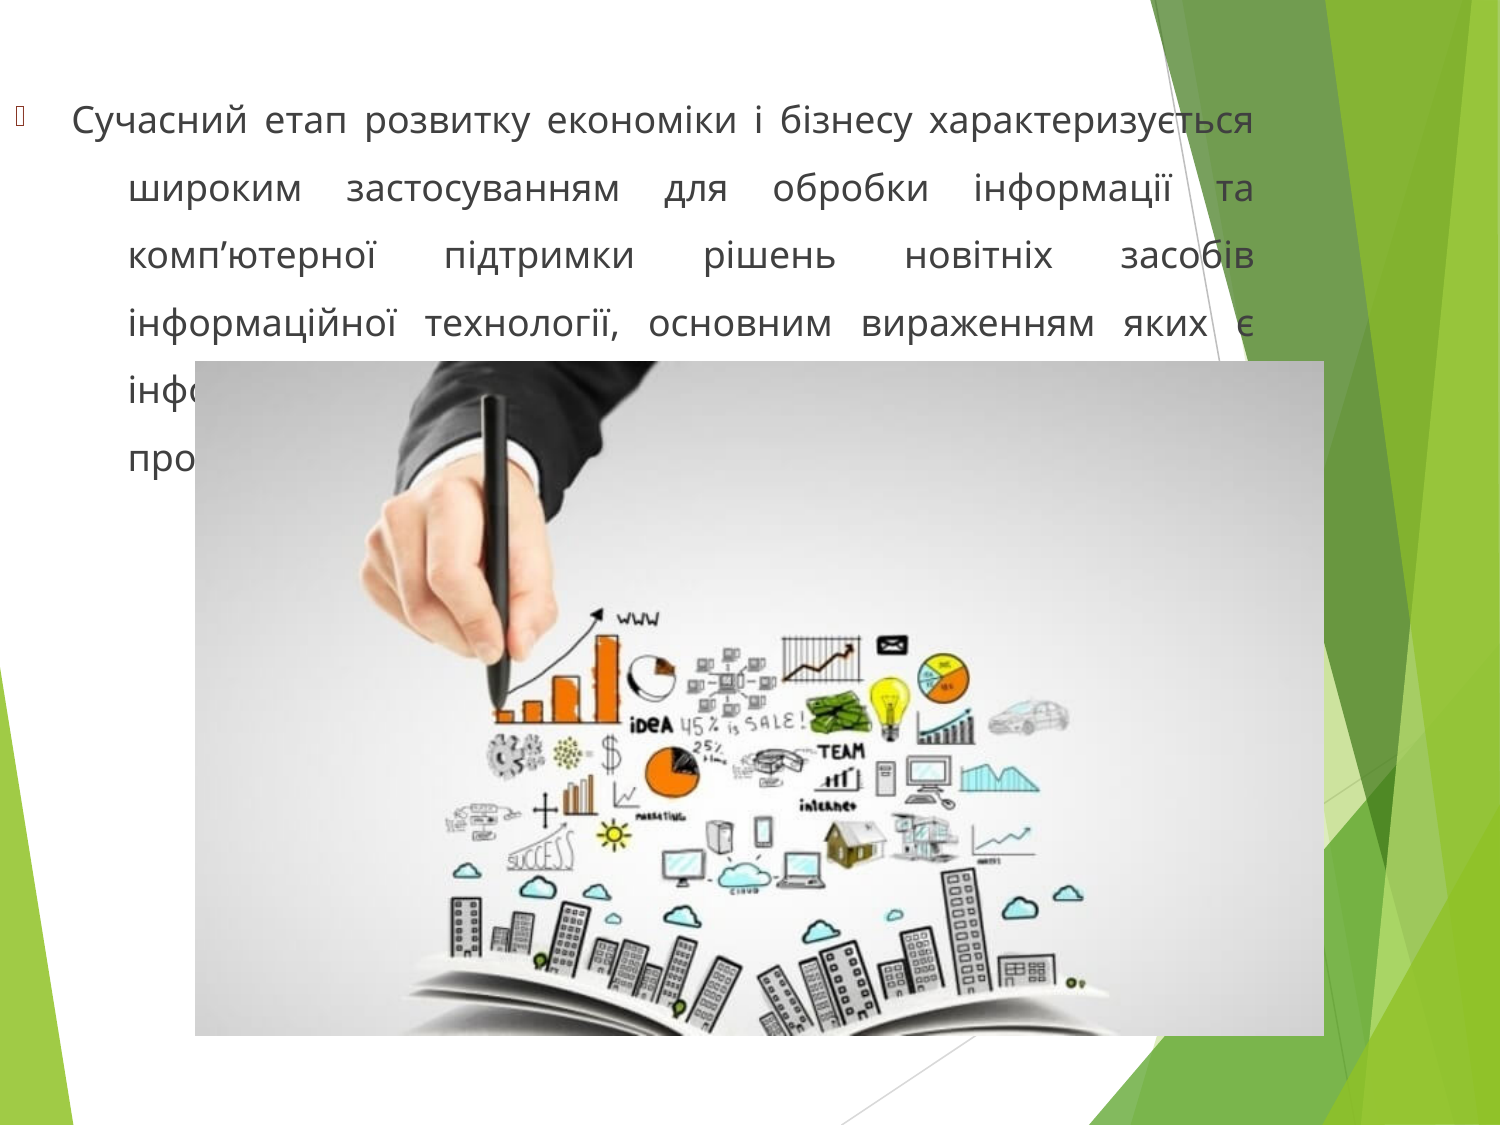

# Сучасний етап розвитку економіки і бізнесу характеризується широким застосуванням для обробки інформації та комп’ютерної підтримки рішень новітніх засобів інформаційної технології, основним вираженням яких є інформаційні системи різного призначення і різної проблемної орієнтації.